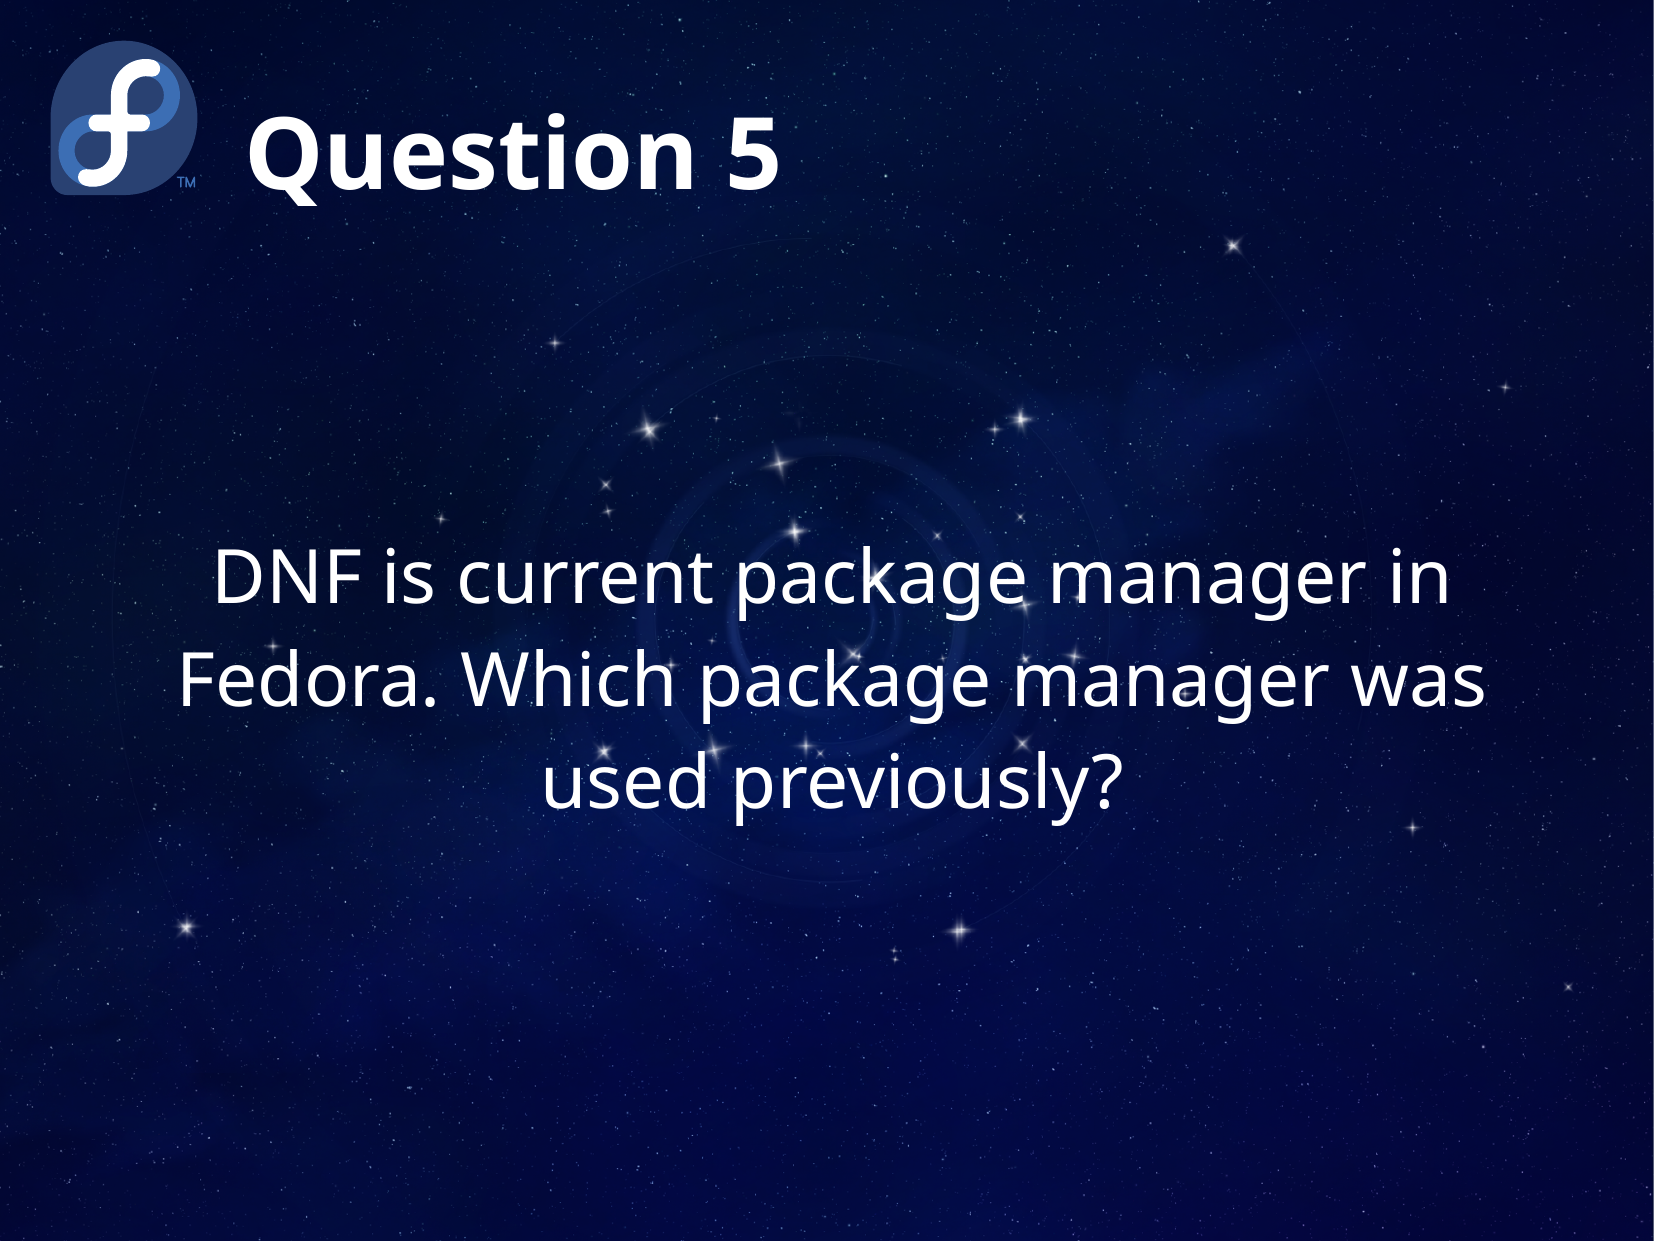

Question 5
DNF is current package manager in Fedora. Which package manager was used previously?